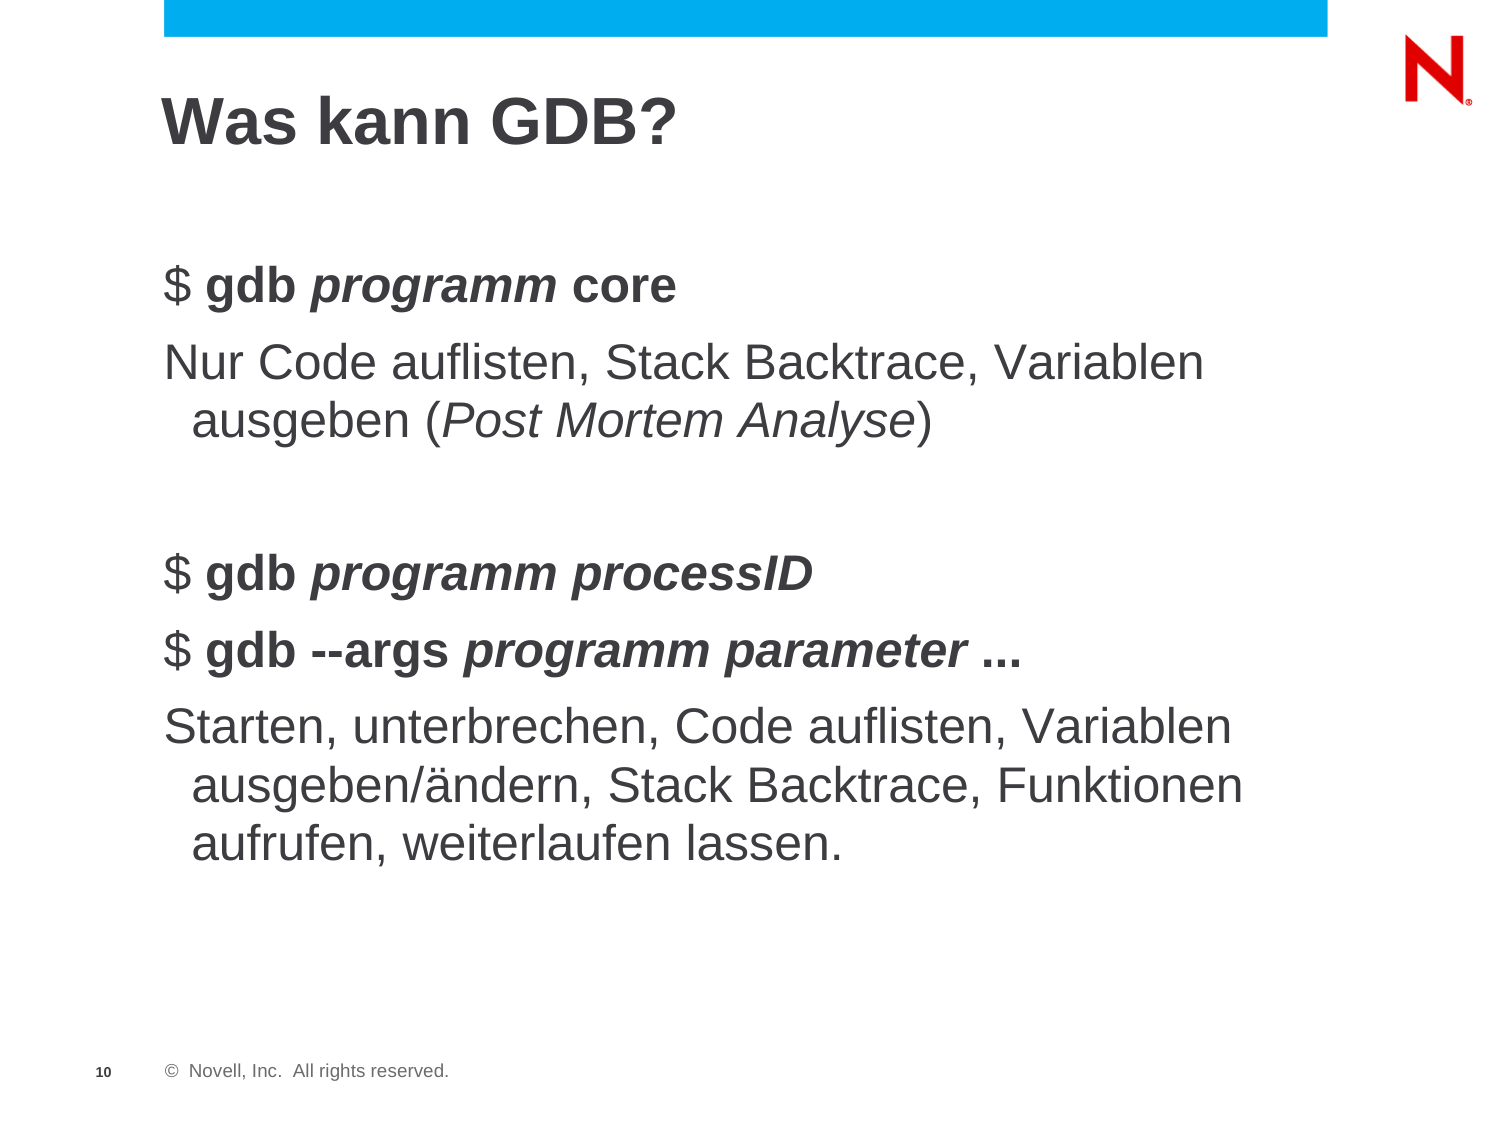

# Was kann GDB?
$ gdb programm core
Nur Code auflisten, Stack Backtrace, Variablen ausgeben (Post Mortem Analyse)
$ gdb programm processID
$ gdb --args programm parameter ...
Starten, unterbrechen, Code auflisten, Variablen ausgeben/ändern, Stack Backtrace, Funktionen aufrufen, weiterlaufen lassen.